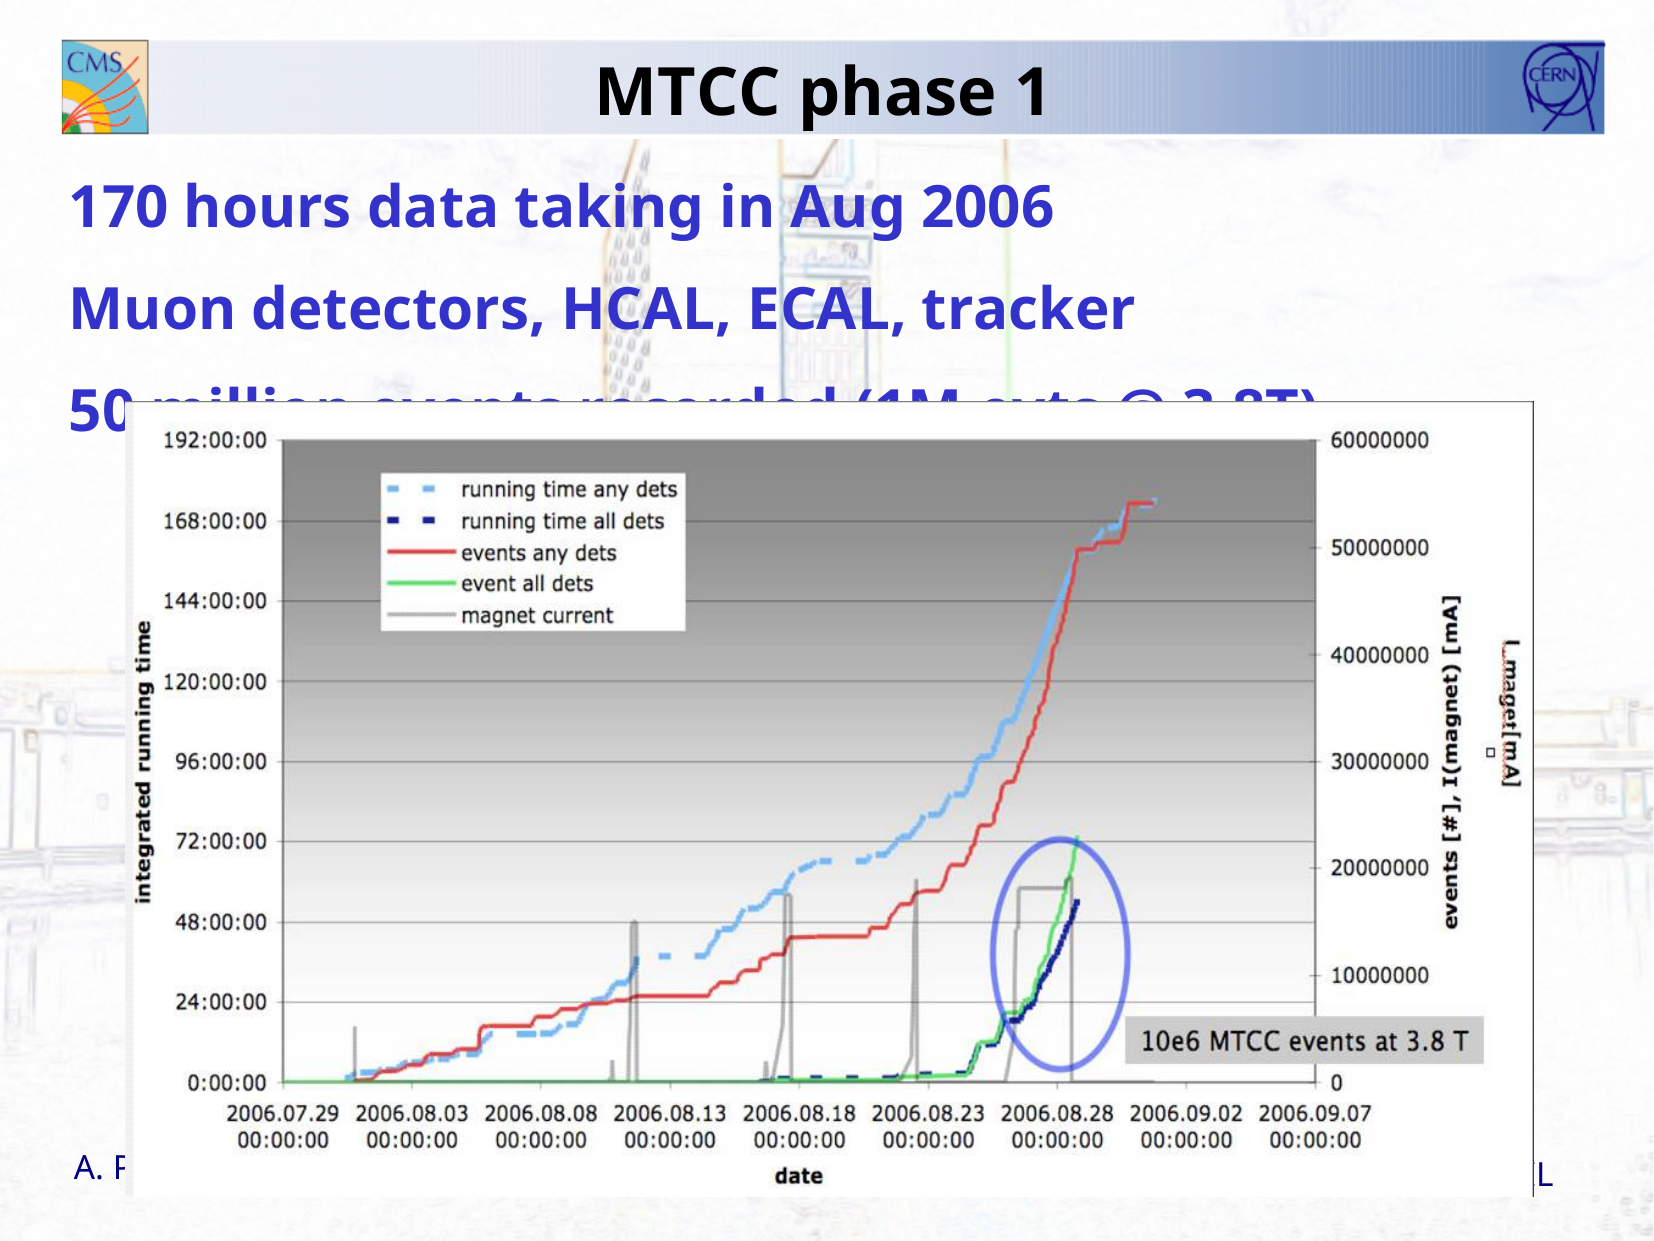

# MTCC phase 1
170 hours data taking in Aug 2006
Muon detectors, HCAL, ECAL, tracker
50 million events recorded (1M evts @ 3.8T)